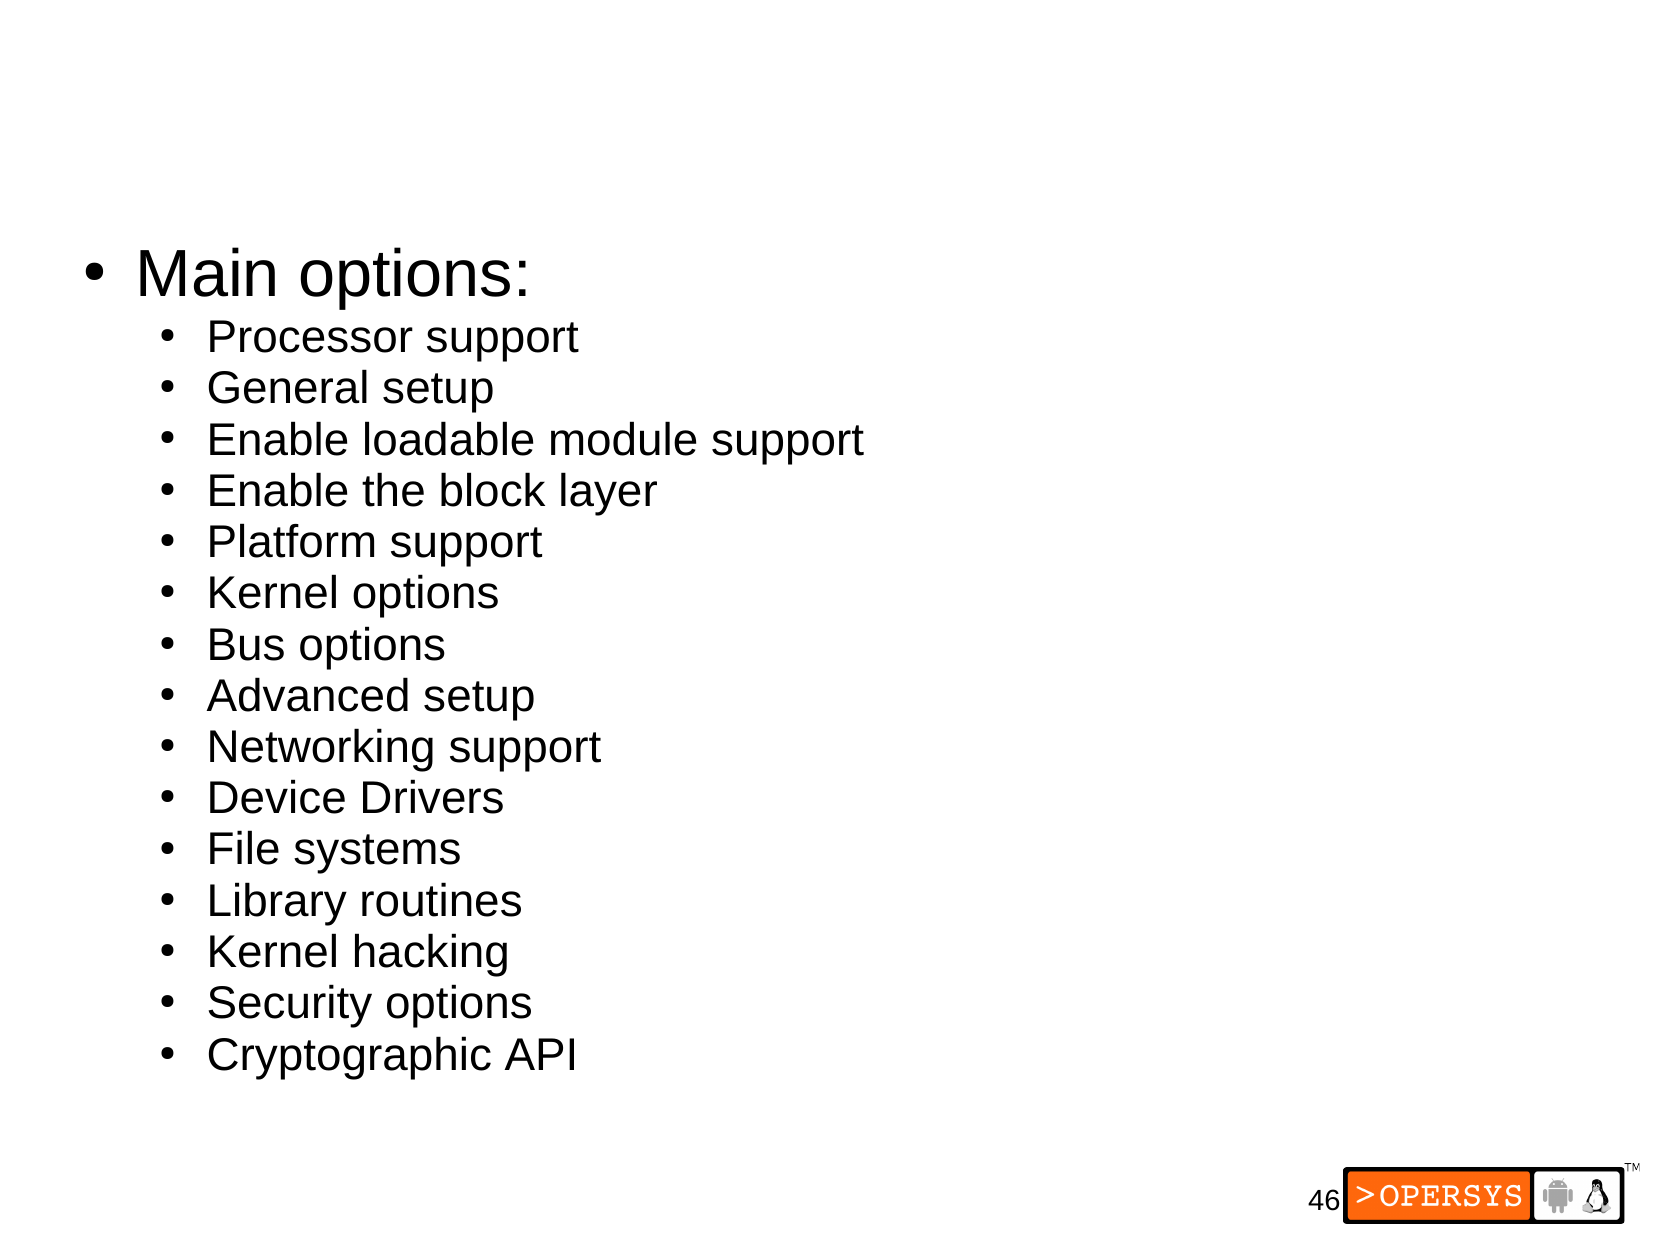

# Main options:
Processor support
General setup
Enable loadable module support
Enable the block layer
Platform support
Kernel options
Bus options
Advanced setup
Networking support
Device Drivers
File systems
Library routines
Kernel hacking
Security options
Cryptographic API